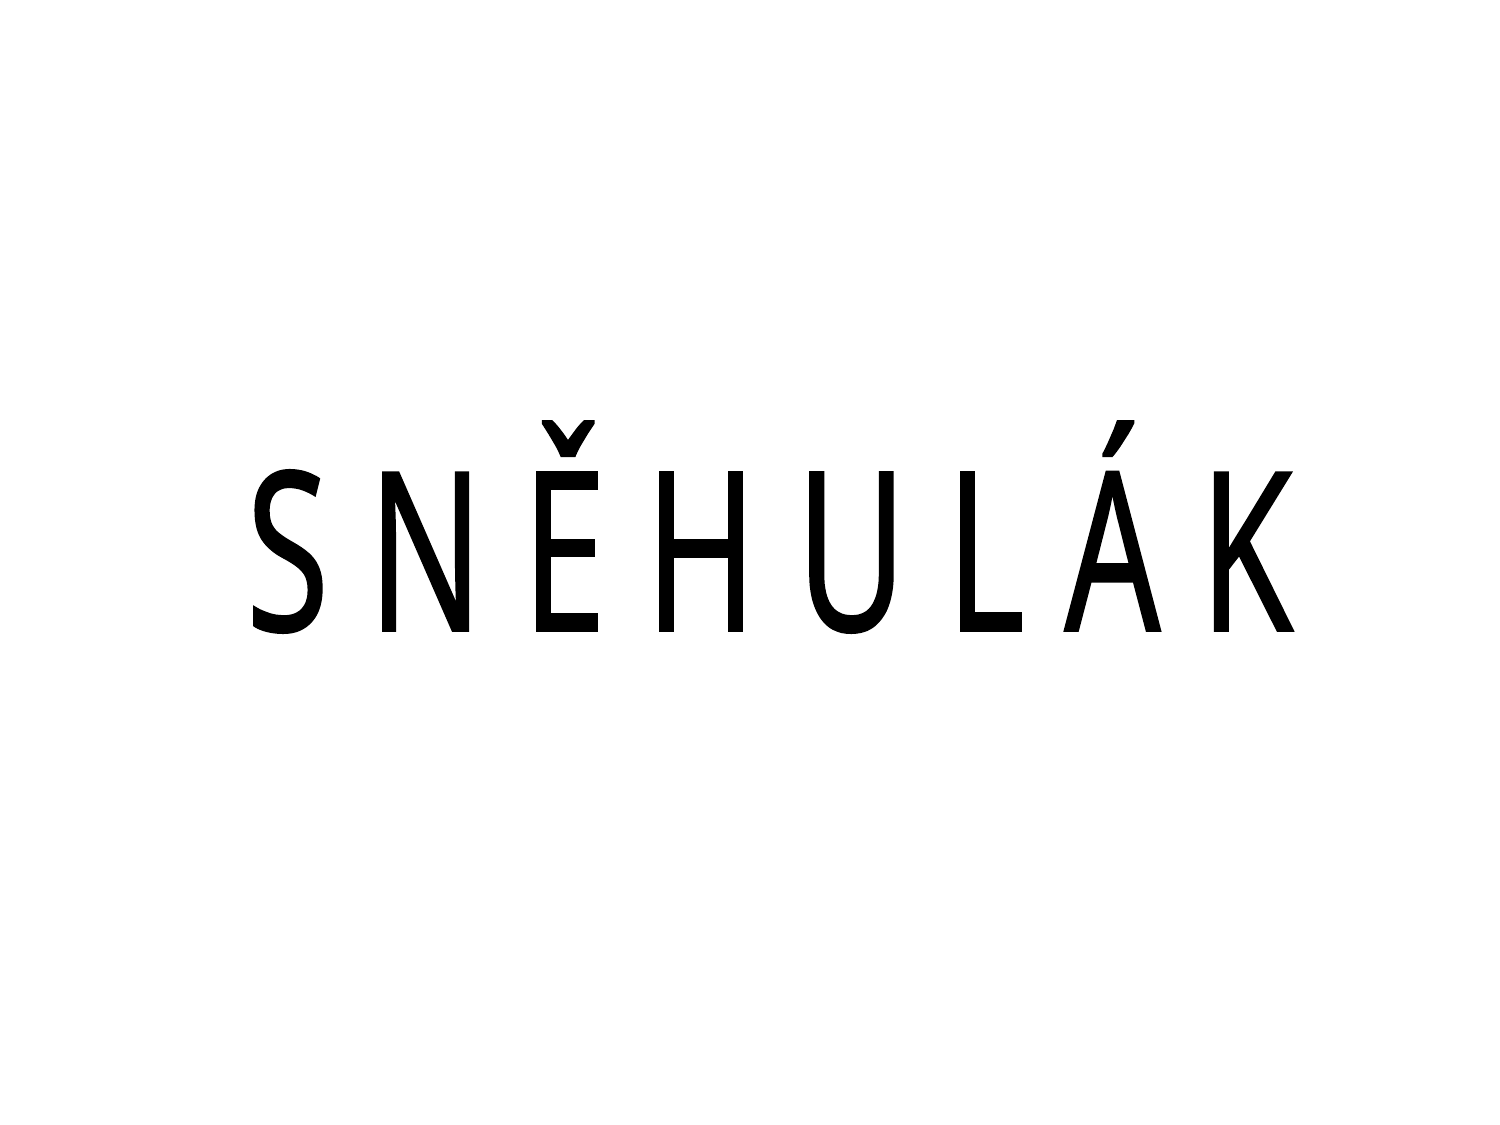

S N Ě H U L Á K